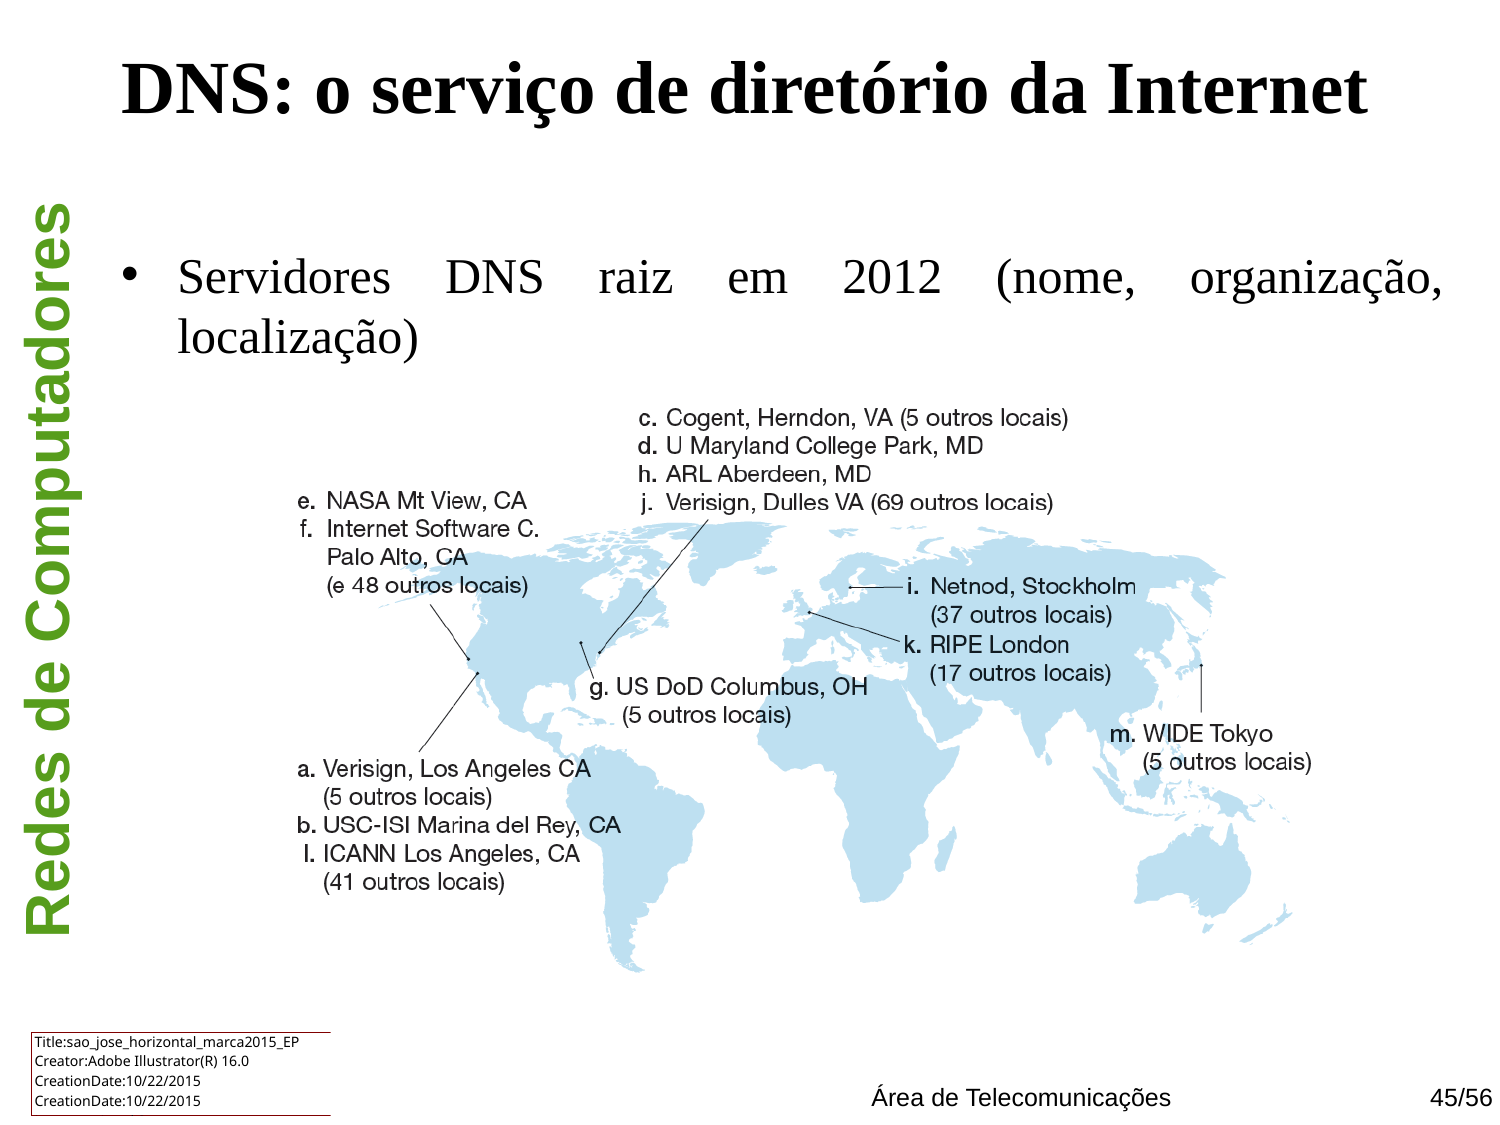

DNS: o serviço de diretório da Internet
Servidores DNS raiz em 2012 (nome, organização, localização)